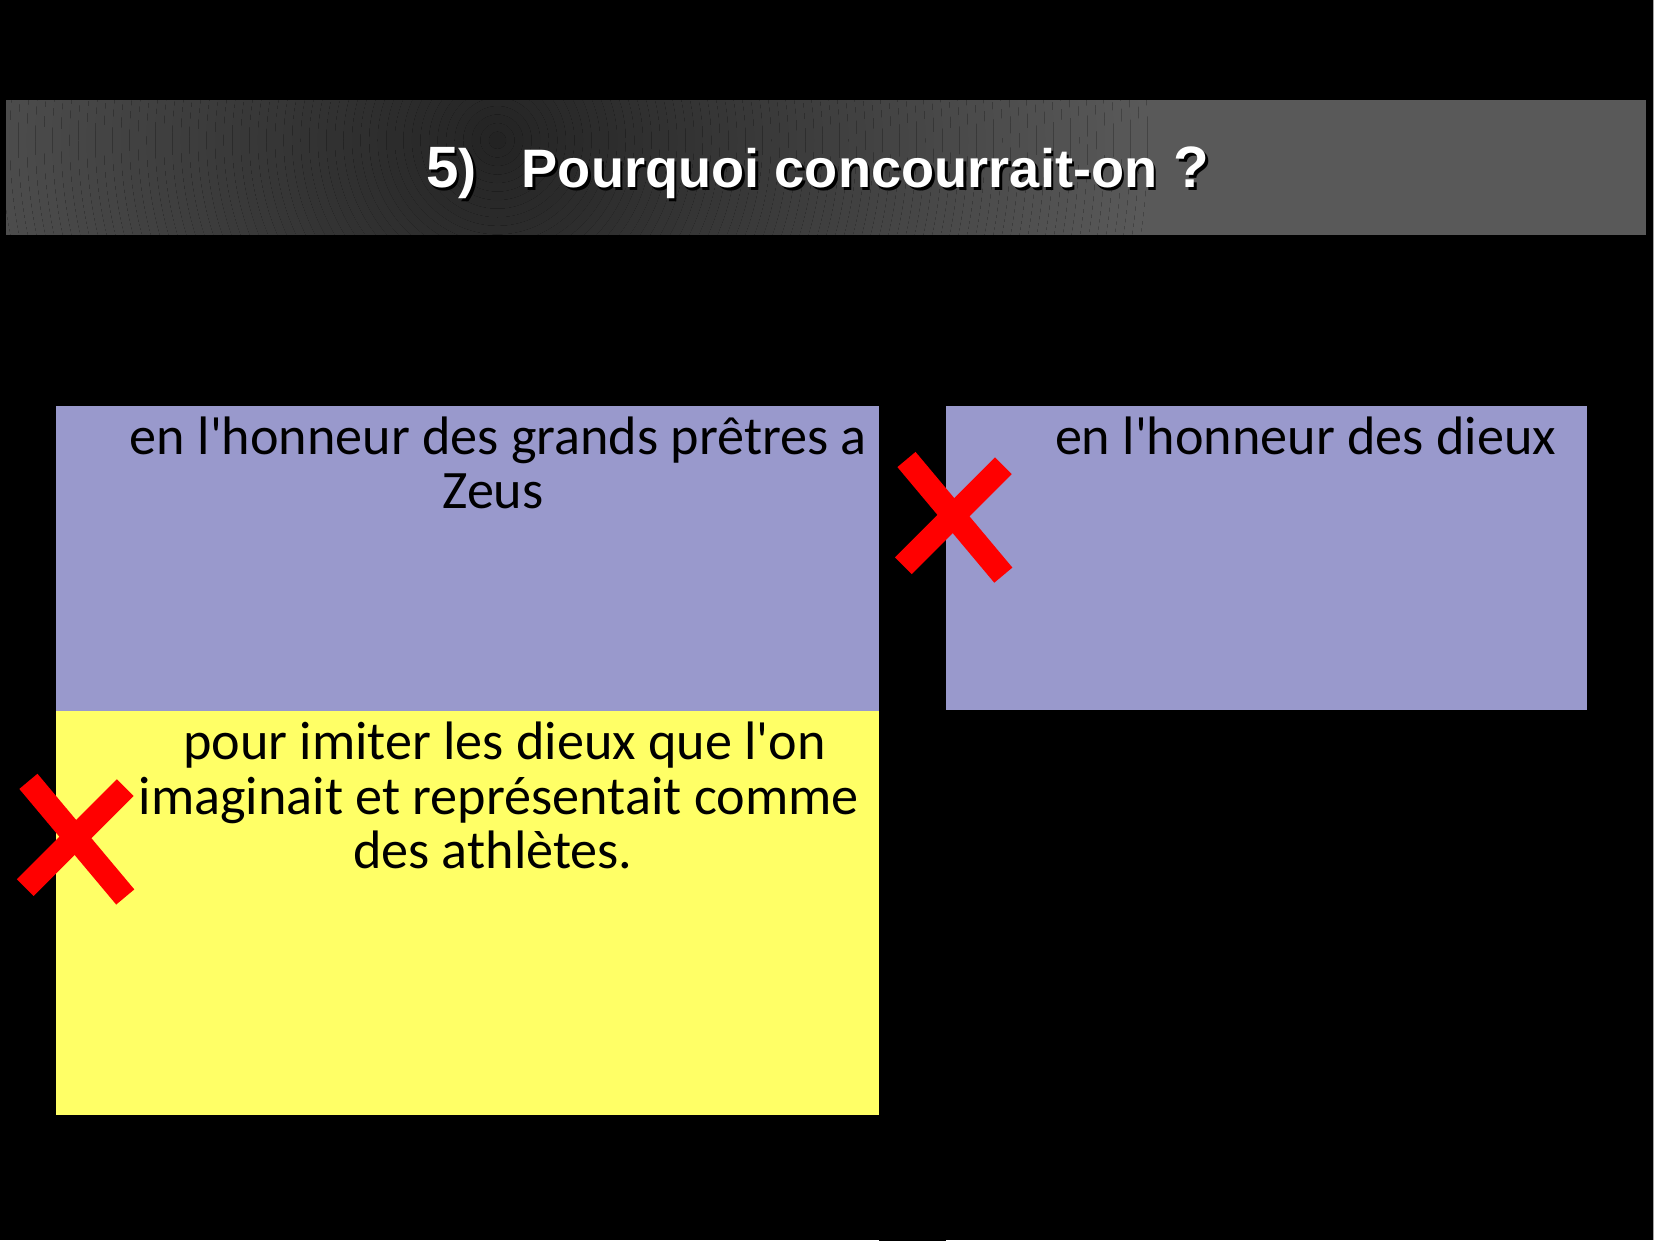

5) Pourquoi concourrait-on ?
| | en l'honneur des grands prêtres a Zeus | | | en l'honneur des dieux |
| --- | --- | --- | --- | --- |
| | pour imiter les dieux que l'on imaginait et représentait comme des athlètes. | | | |